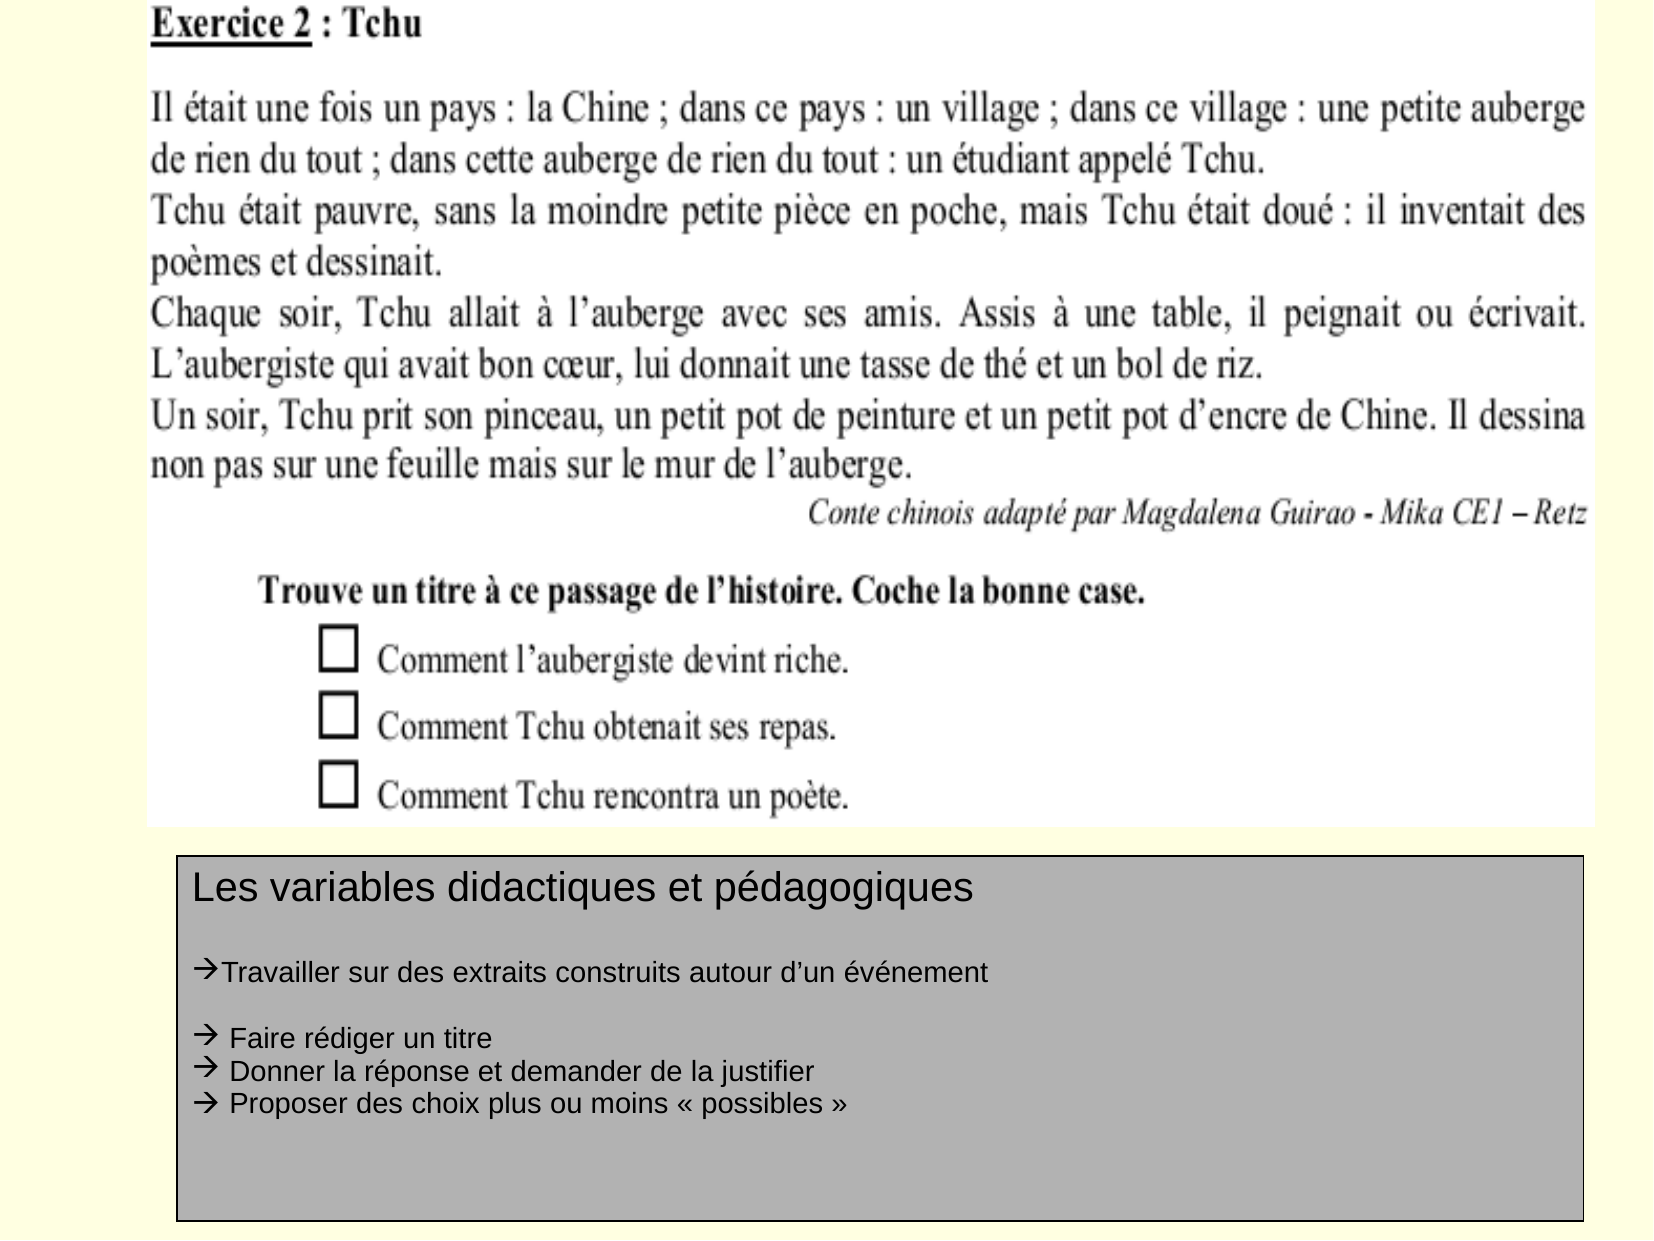

Les variables didactiques et pédagogiques
Travailler sur des extraits construits autour d’un événement
 Faire rédiger un titre
 Donner la réponse et demander de la justifier
 Proposer des choix plus ou moins « possibles »